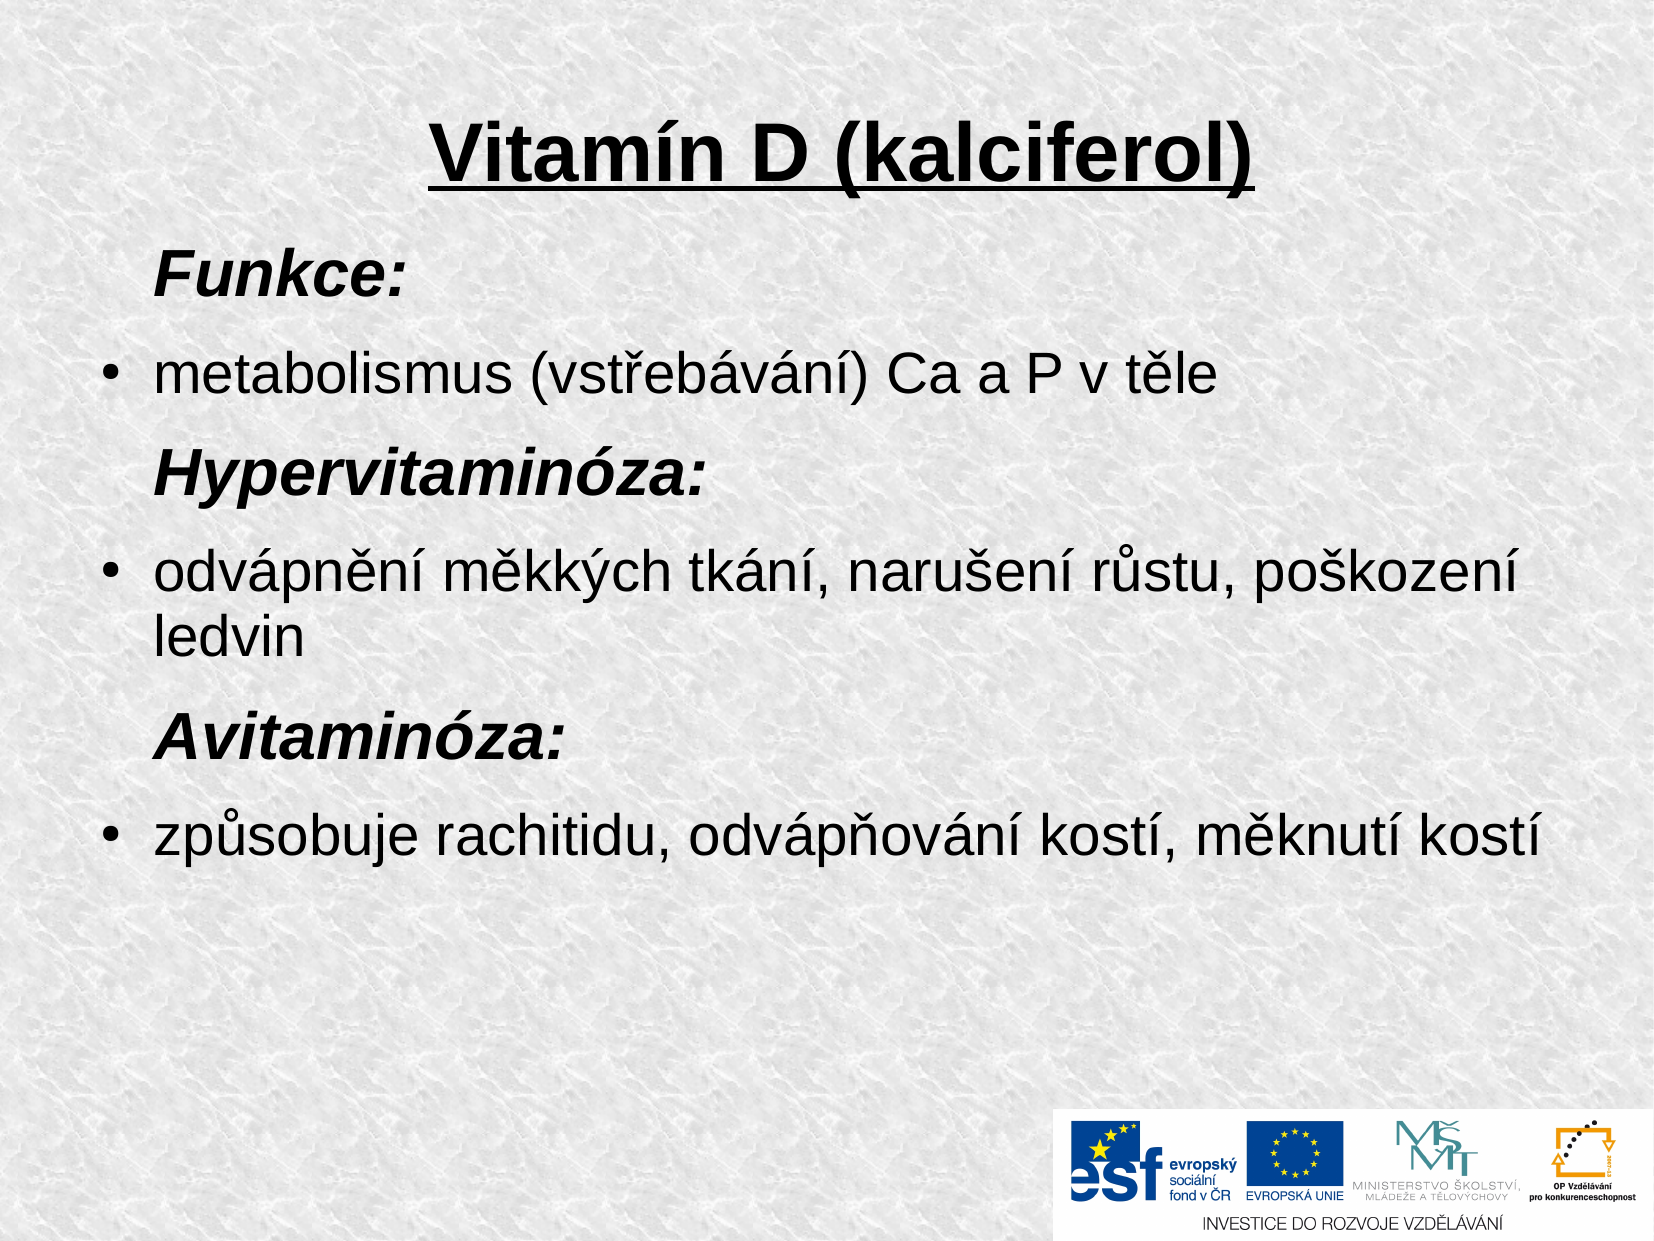

# Vitamín D (kalciferol)
Funkce:
metabolismus (vstřebávání) Ca a P v těle
Hypervitaminóza:
odvápnění měkkých tkání, narušení růstu, poškození ledvin
Avitaminóza:
způsobuje rachitidu, odvápňování kostí, měknutí kostí